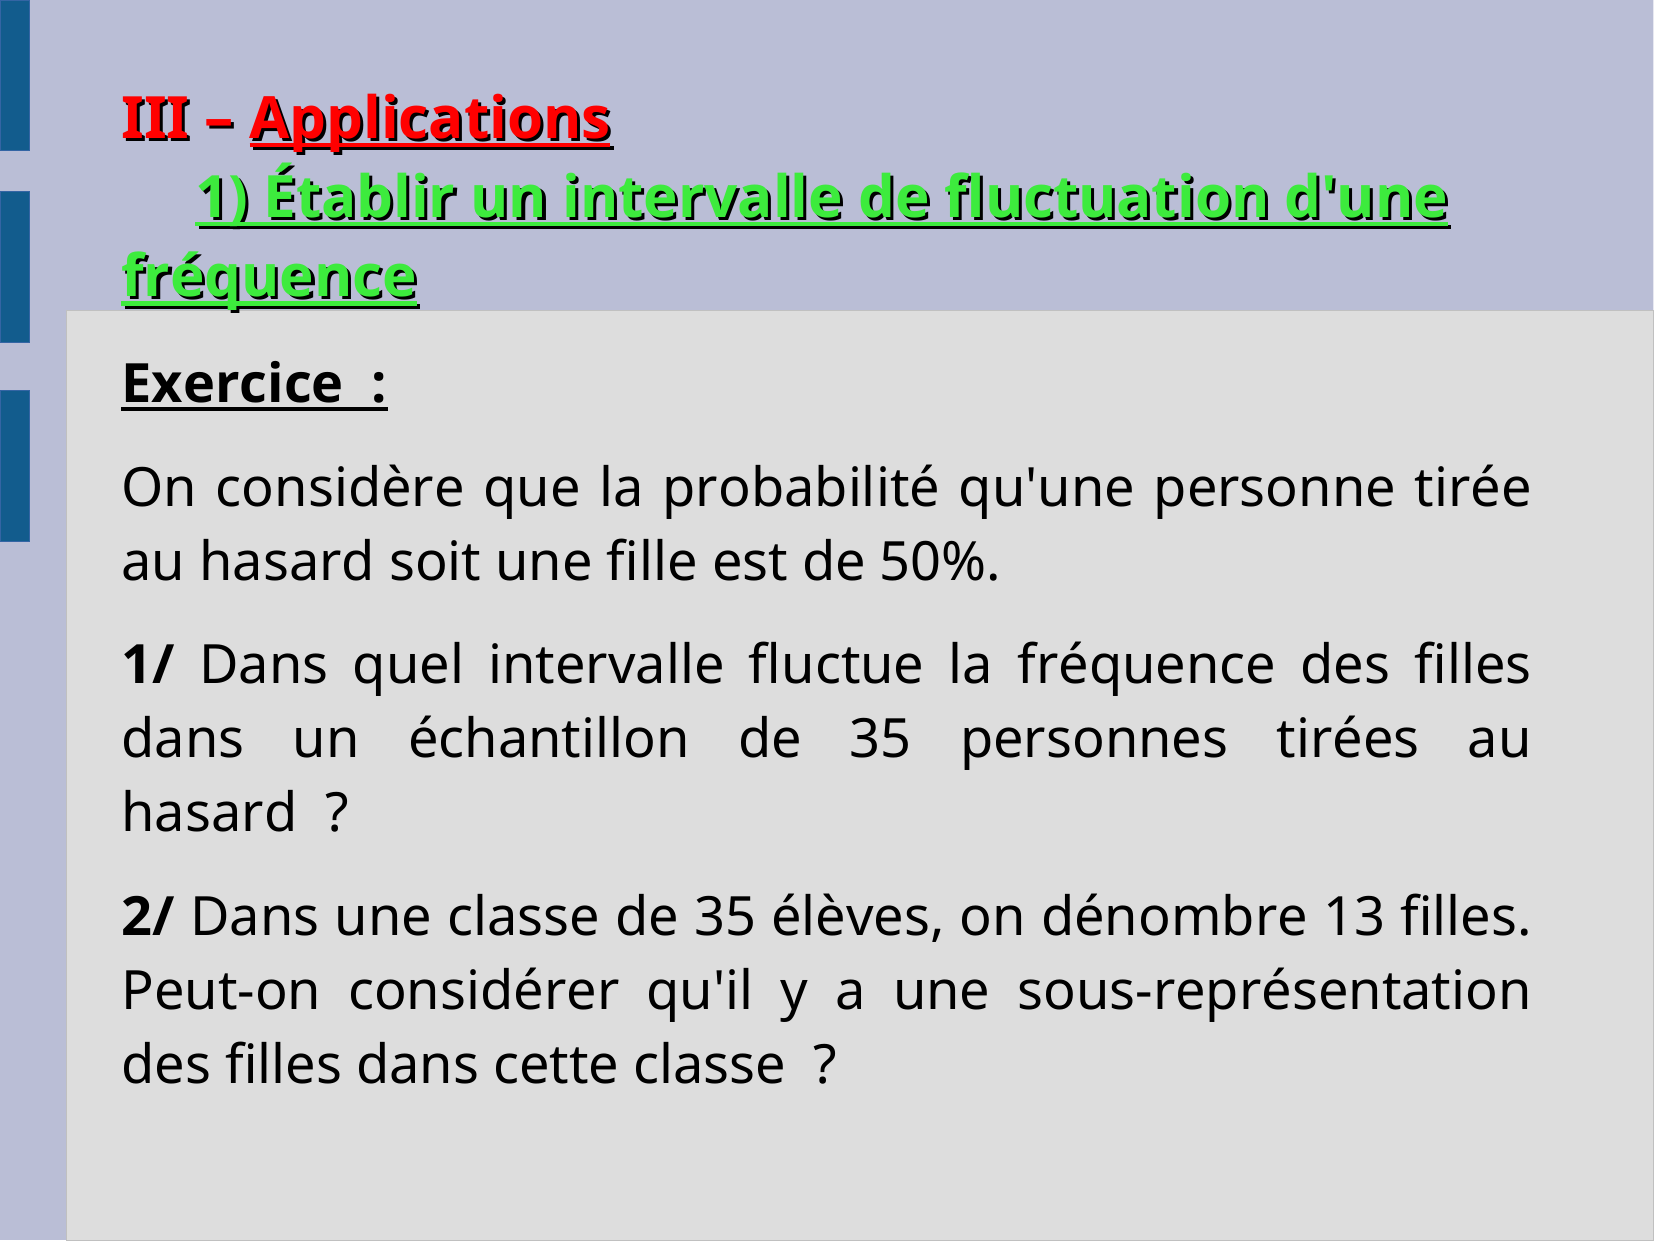

# III – Applications 1) Établir un intervalle de fluctuation d'une fréquence
Exercice  :
On considère que la probabilité qu'une personne tirée au hasard soit une fille est de 50%.
1/ Dans quel intervalle fluctue la fréquence des filles dans un échantillon de 35 personnes tirées au hasard  ?
2/ Dans une classe de 35 élèves, on dénombre 13 filles. Peut-on considérer qu'il y a une sous-représentation des filles dans cette classe  ?